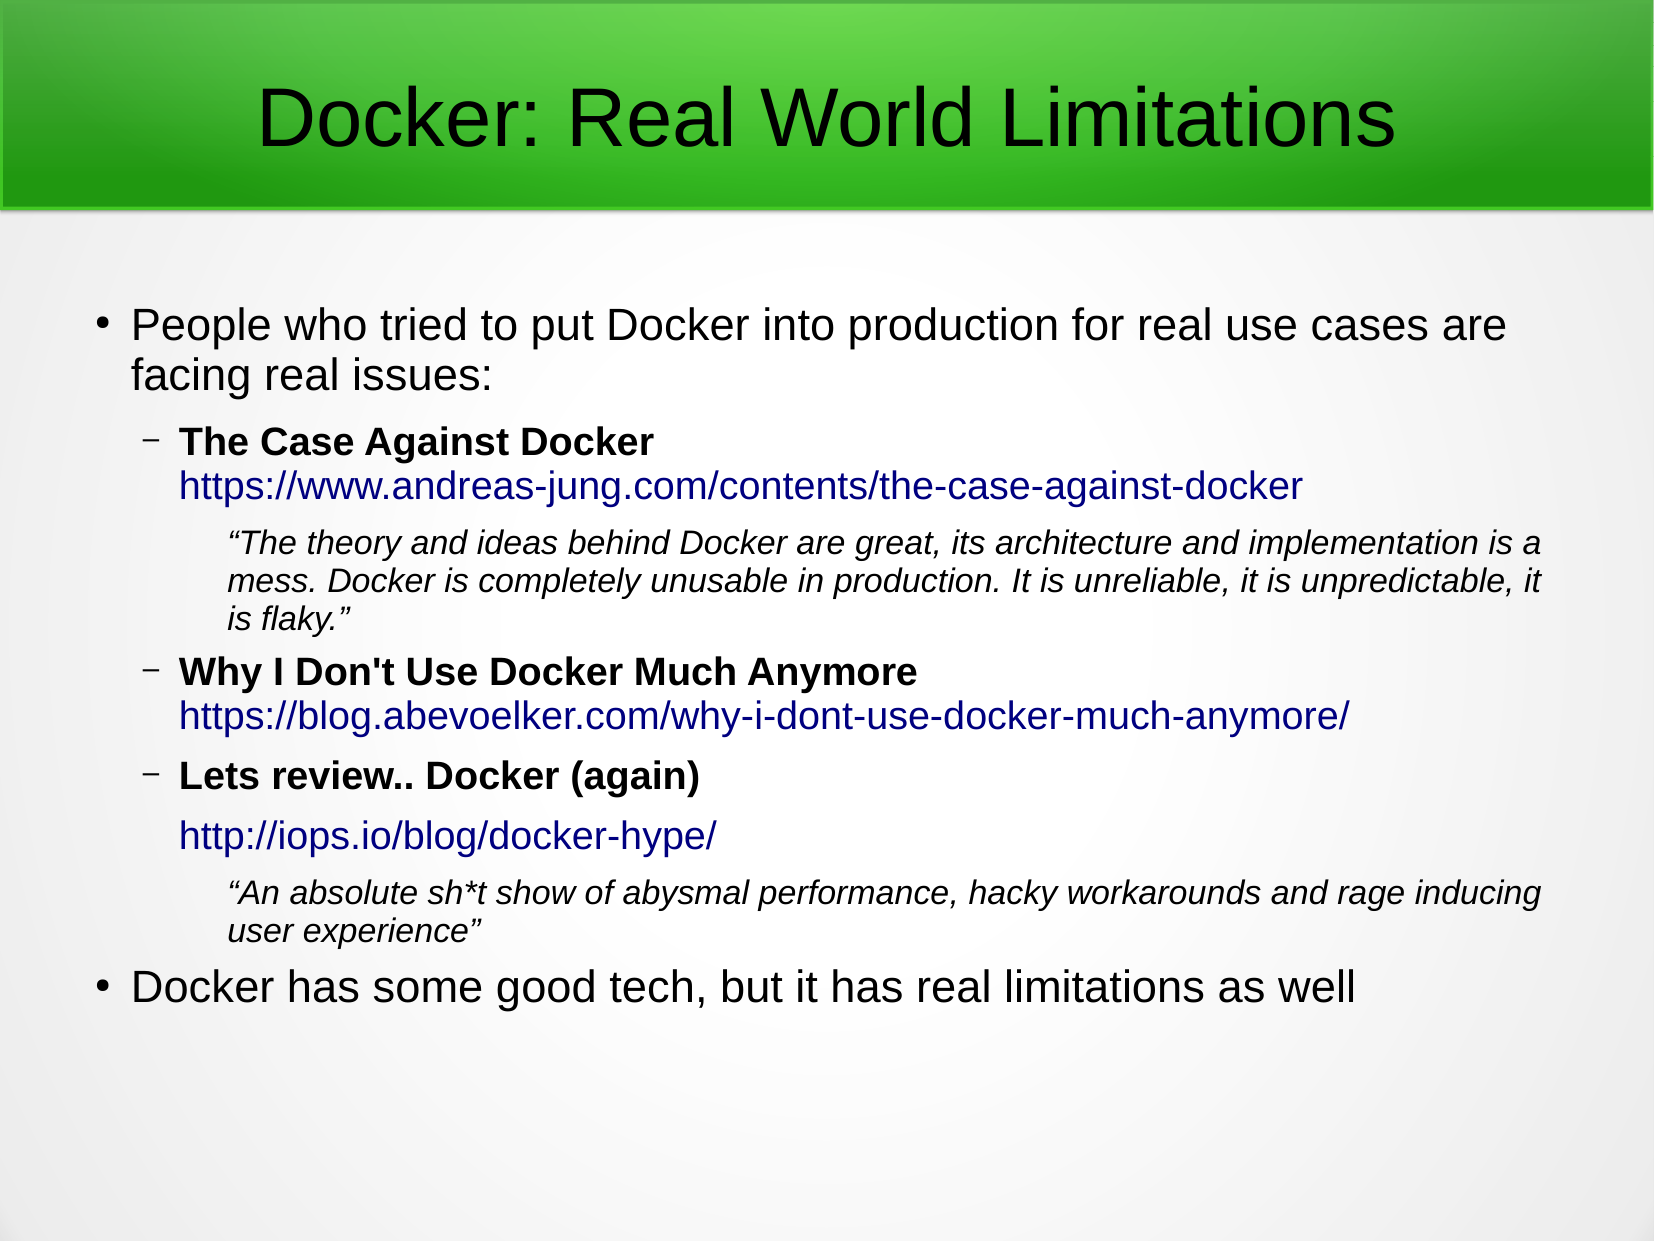

# Docker: Real World Limitations
People who tried to put Docker into production for real use cases are facing real issues:
The Case Against Docker https://www.andreas-jung.com/contents/the-case-against-docker
“The theory and ideas behind Docker are great, its architecture and implementation is a mess. Docker is completely unusable in production. It is unreliable, it is unpredictable, it is flaky.”
Why I Don't Use Docker Much Anymore https://blog.abevoelker.com/why-i-dont-use-docker-much-anymore/
Lets review.. Docker (again)
http://iops.io/blog/docker-hype/
“An absolute sh*t show of abysmal performance, hacky workarounds and rage inducing user experience”
Docker has some good tech, but it has real limitations as well